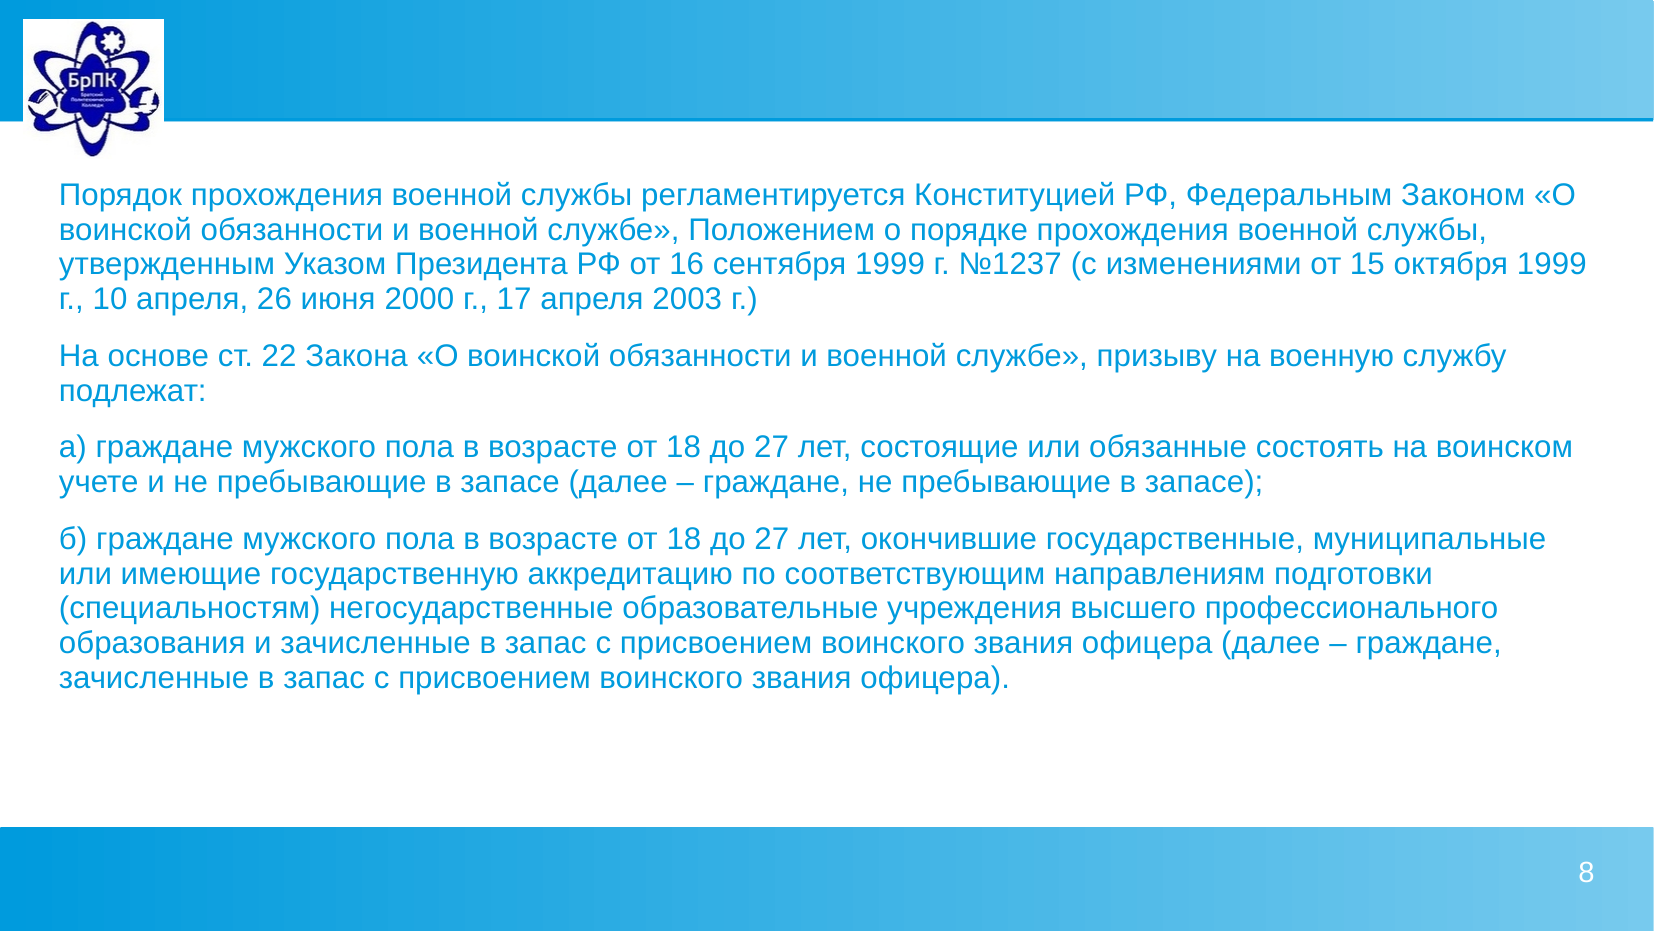

# Порядок прохождения военной службы регламентируется Конституцией РФ, Федеральным Законом «О воинской обязанности и военной службе», Положением о порядке прохождения военной службы, утвержденным Указом Президента РФ от 16 сентября 1999 г. №1237 (с изменениями от 15 октября 1999 г., 10 апреля, 26 июня 2000 г., 17 апреля 2003 г.)
На основе ст. 22 Закона «О воинской обязанности и военной службе», призыву на военную службу подлежат:
а) граждане мужского пола в возрасте от 18 до 27 лет, состоящие или обязанные состоять на воинском учете и не пребывающие в запасе (далее – граждане, не пребывающие в запасе);
б) граждане мужского пола в возрасте от 18 до 27 лет, окончившие государственные, муниципальные или имеющие государственную аккредитацию по соответствующим направлениям подготовки (специальностям) негосударственные образовательные учреждения высшего профессионального образования и зачисленные в запас с присвоением воинского звания офицера (далее – граждане, зачисленные в запас с присвоением воинского звания офицера).
8